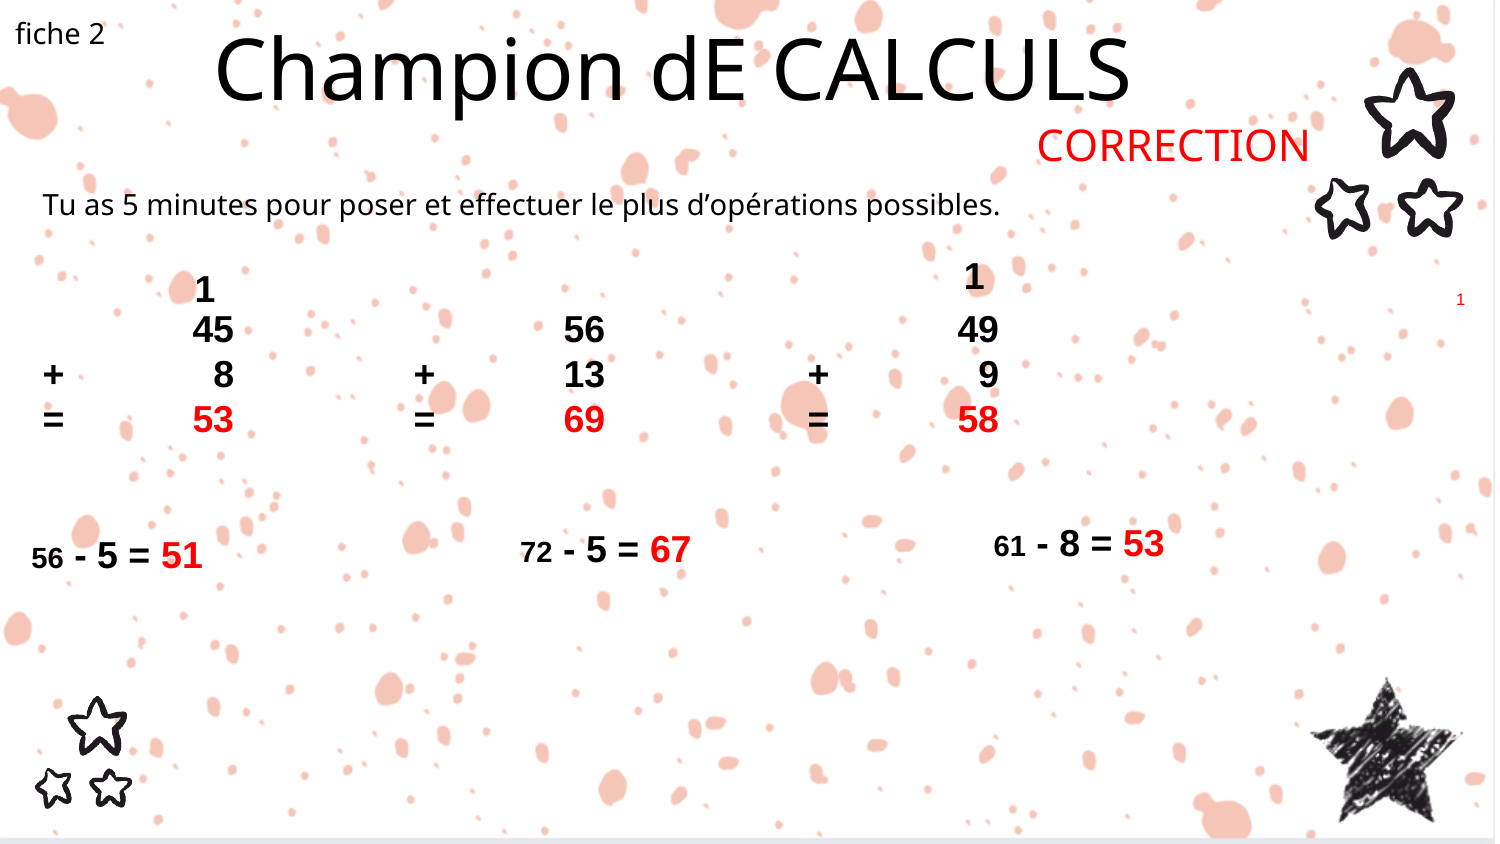

fiche 2
Champion dE CALCULS
CORRECTION
Tu as 5 minutes pour poser et effectuer le plus d’opérations possibles.
1
1
1
 		45
+ 		 8
= 		53
 		56
+ 		13
=		69
 		49
+ 		 9
= 		58
 61 - 8 = 53
 72 - 5 = 67
 56 - 5 = 51